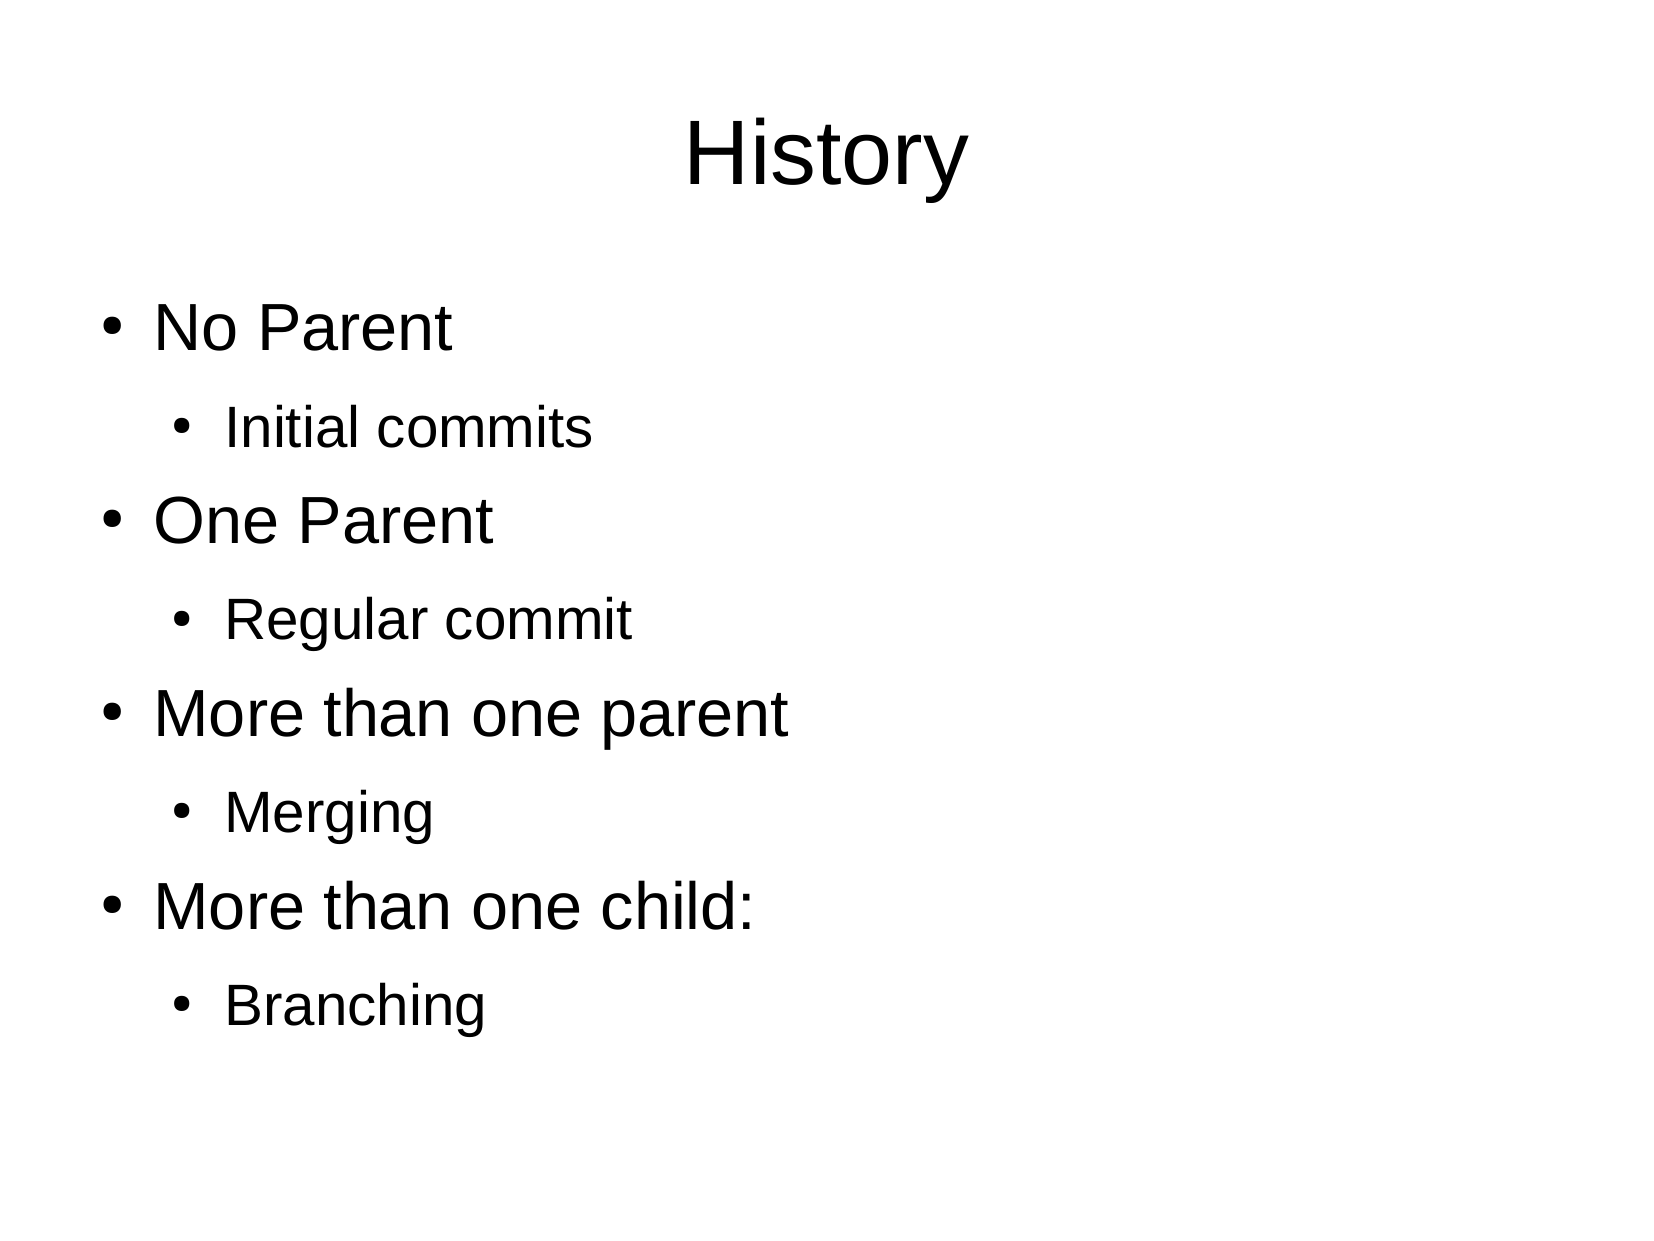

# History
No Parent
Initial commits
One Parent
Regular commit
More than one parent
Merging
More than one child:
Branching